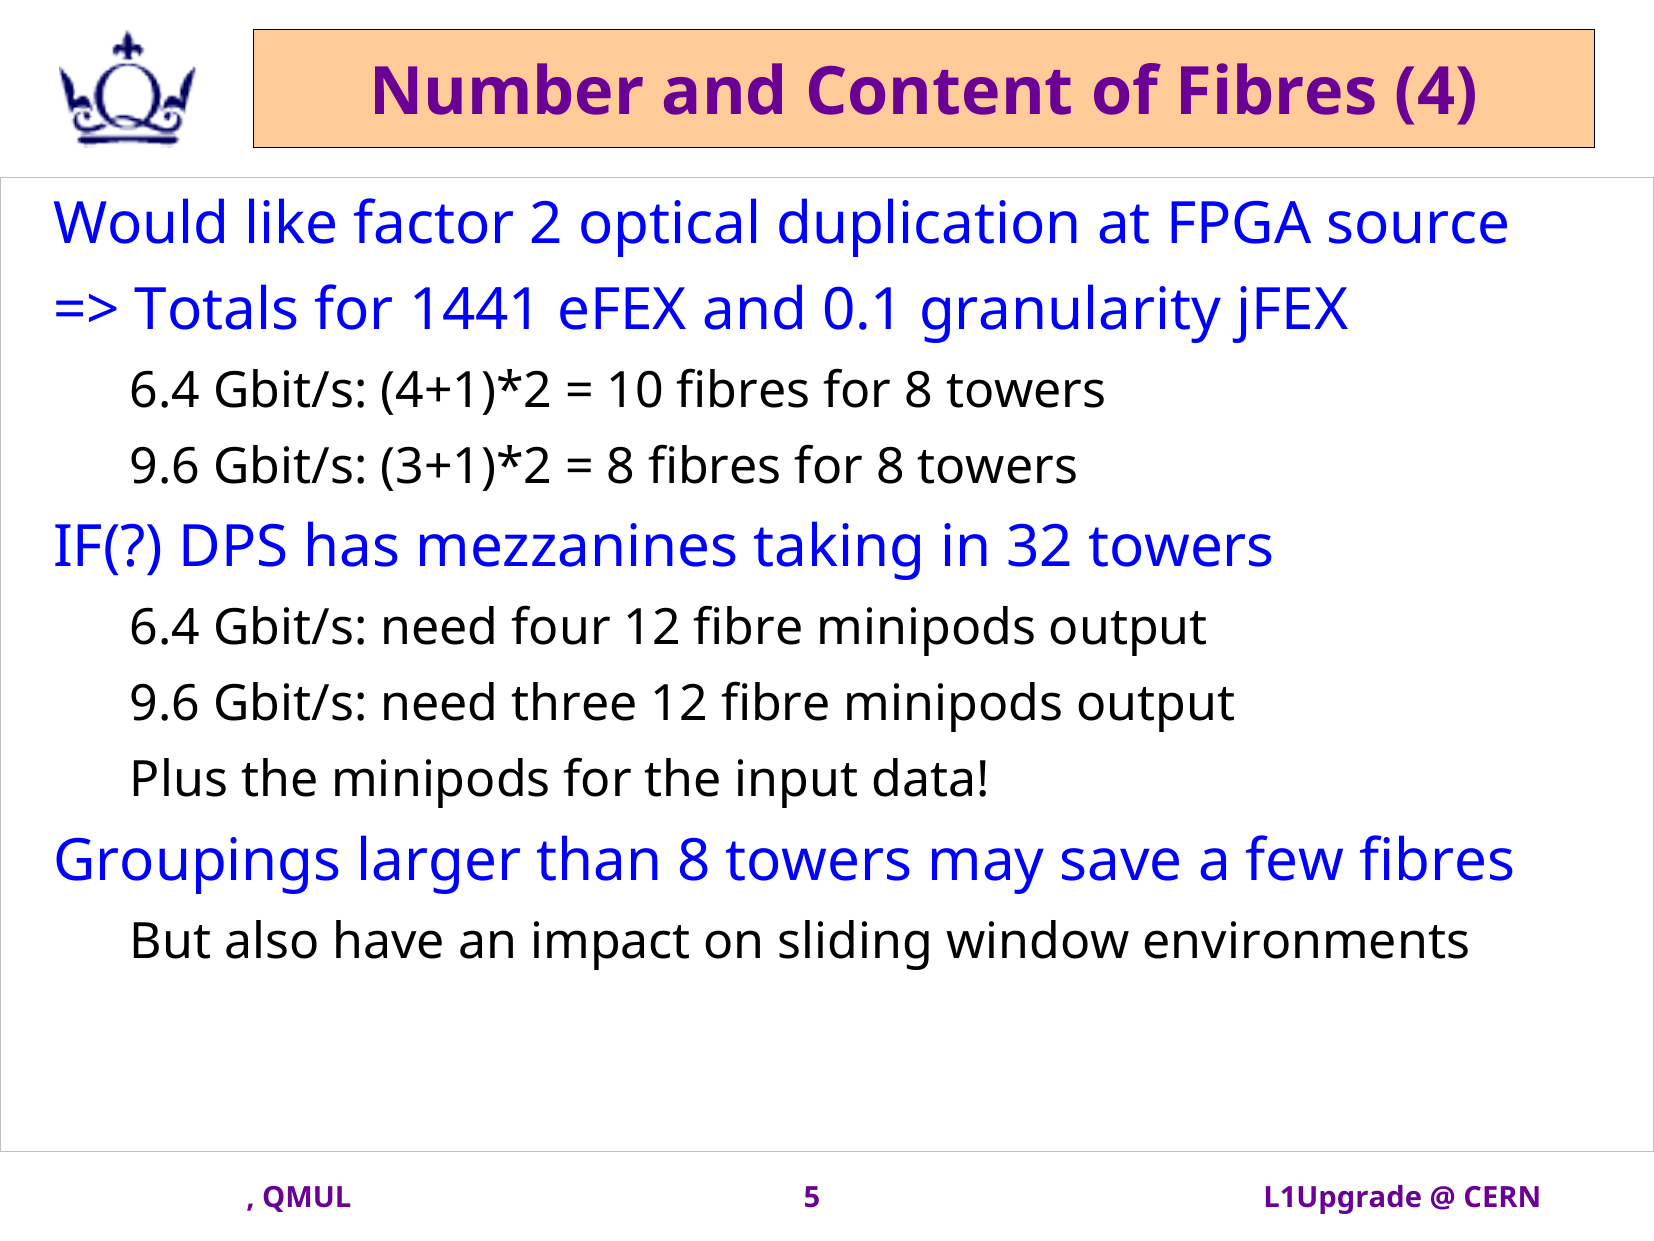

# Number and Content of Fibres (4)
Would like factor 2 optical duplication at FPGA source
=> Totals for 1441 eFEX and 0.1 granularity jFEX
6.4 Gbit/s: (4+1)*2 = 10 fibres for 8 towers
9.6 Gbit/s: (3+1)*2 = 8 fibres for 8 towers
IF(?) DPS has mezzanines taking in 32 towers
6.4 Gbit/s: need four 12 fibre minipods output
9.6 Gbit/s: need three 12 fibre minipods output
Plus the minipods for the input data!
Groupings larger than 8 towers may save a few fibres
But also have an impact on sliding window environments